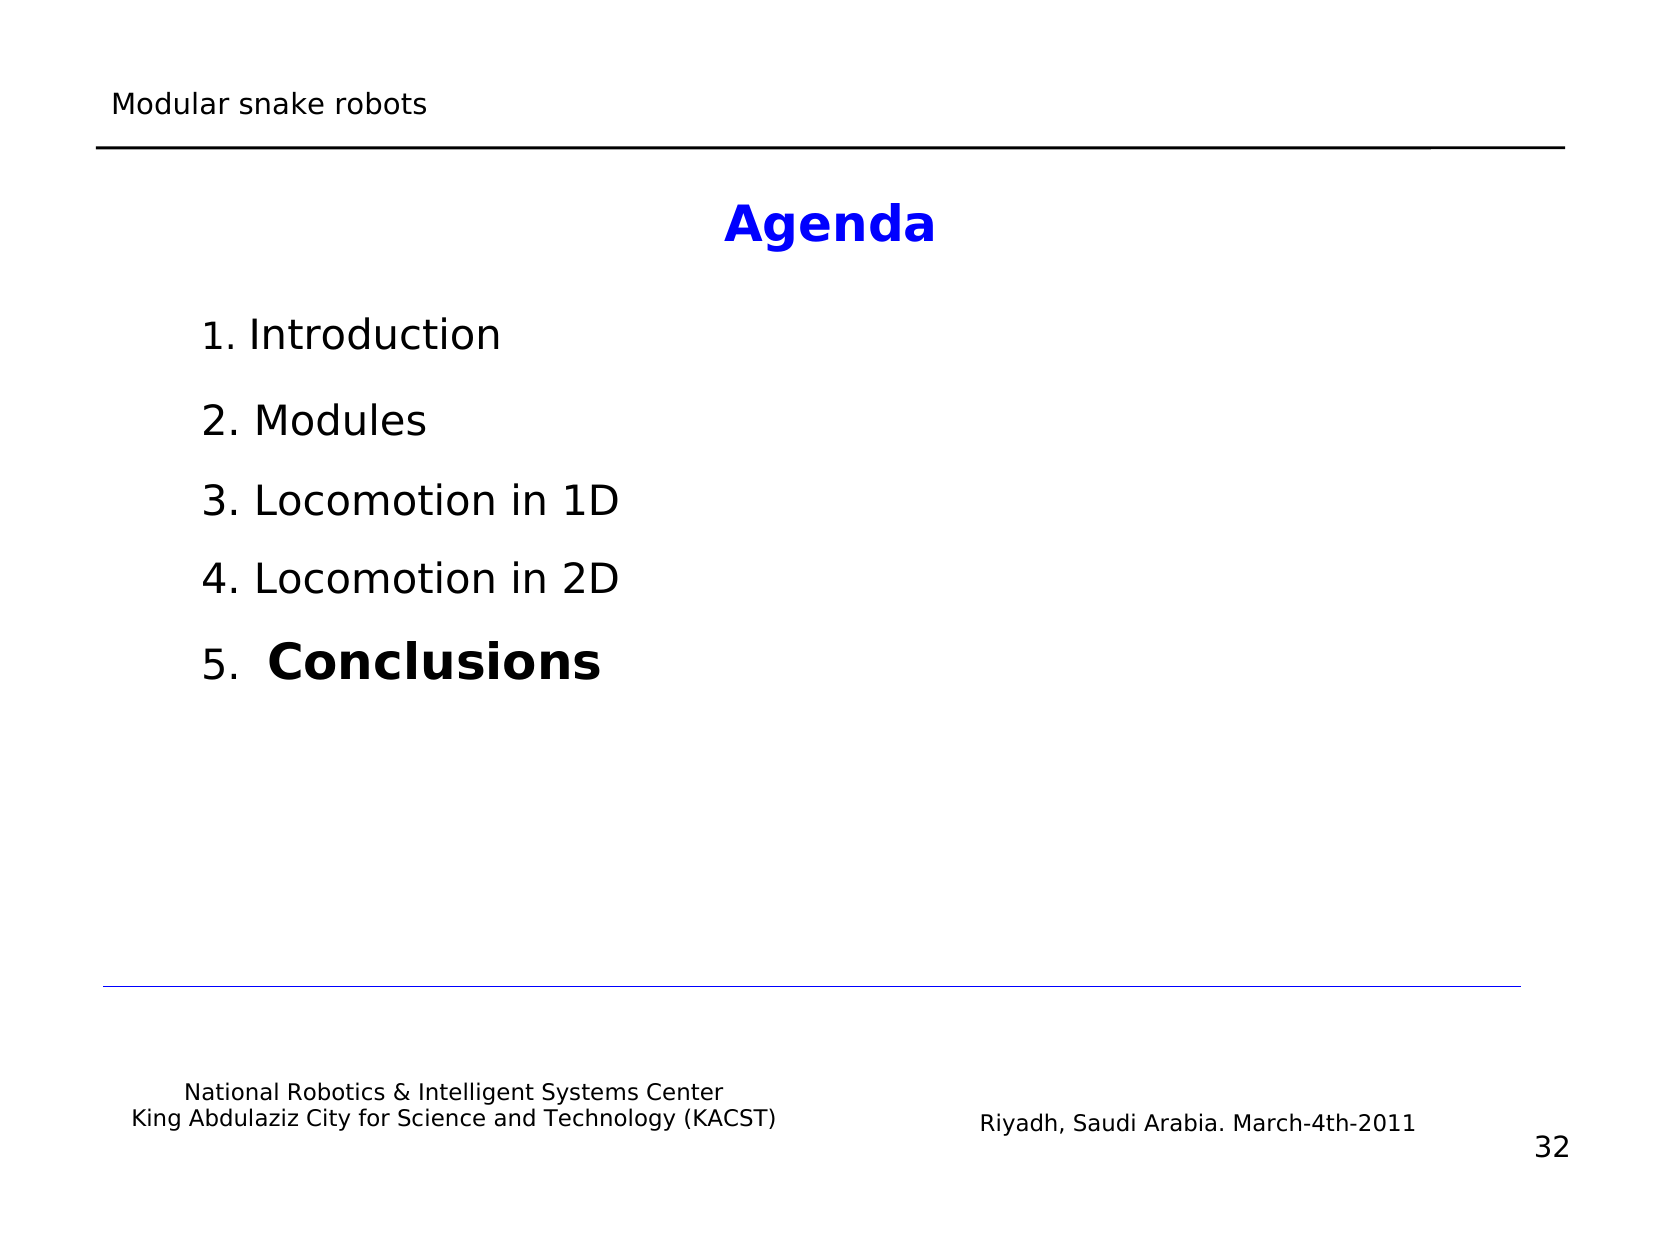

Modular snake robots
Agenda
 Introduction
 Modules
 Locomotion in 1D
 Locomotion in 2D
 Conclusions
National Robotics & Intelligent Systems Center
King Abdulaziz City for Science and Technology (KACST)
Riyadh, Saudi Arabia. March-4th-2011
32